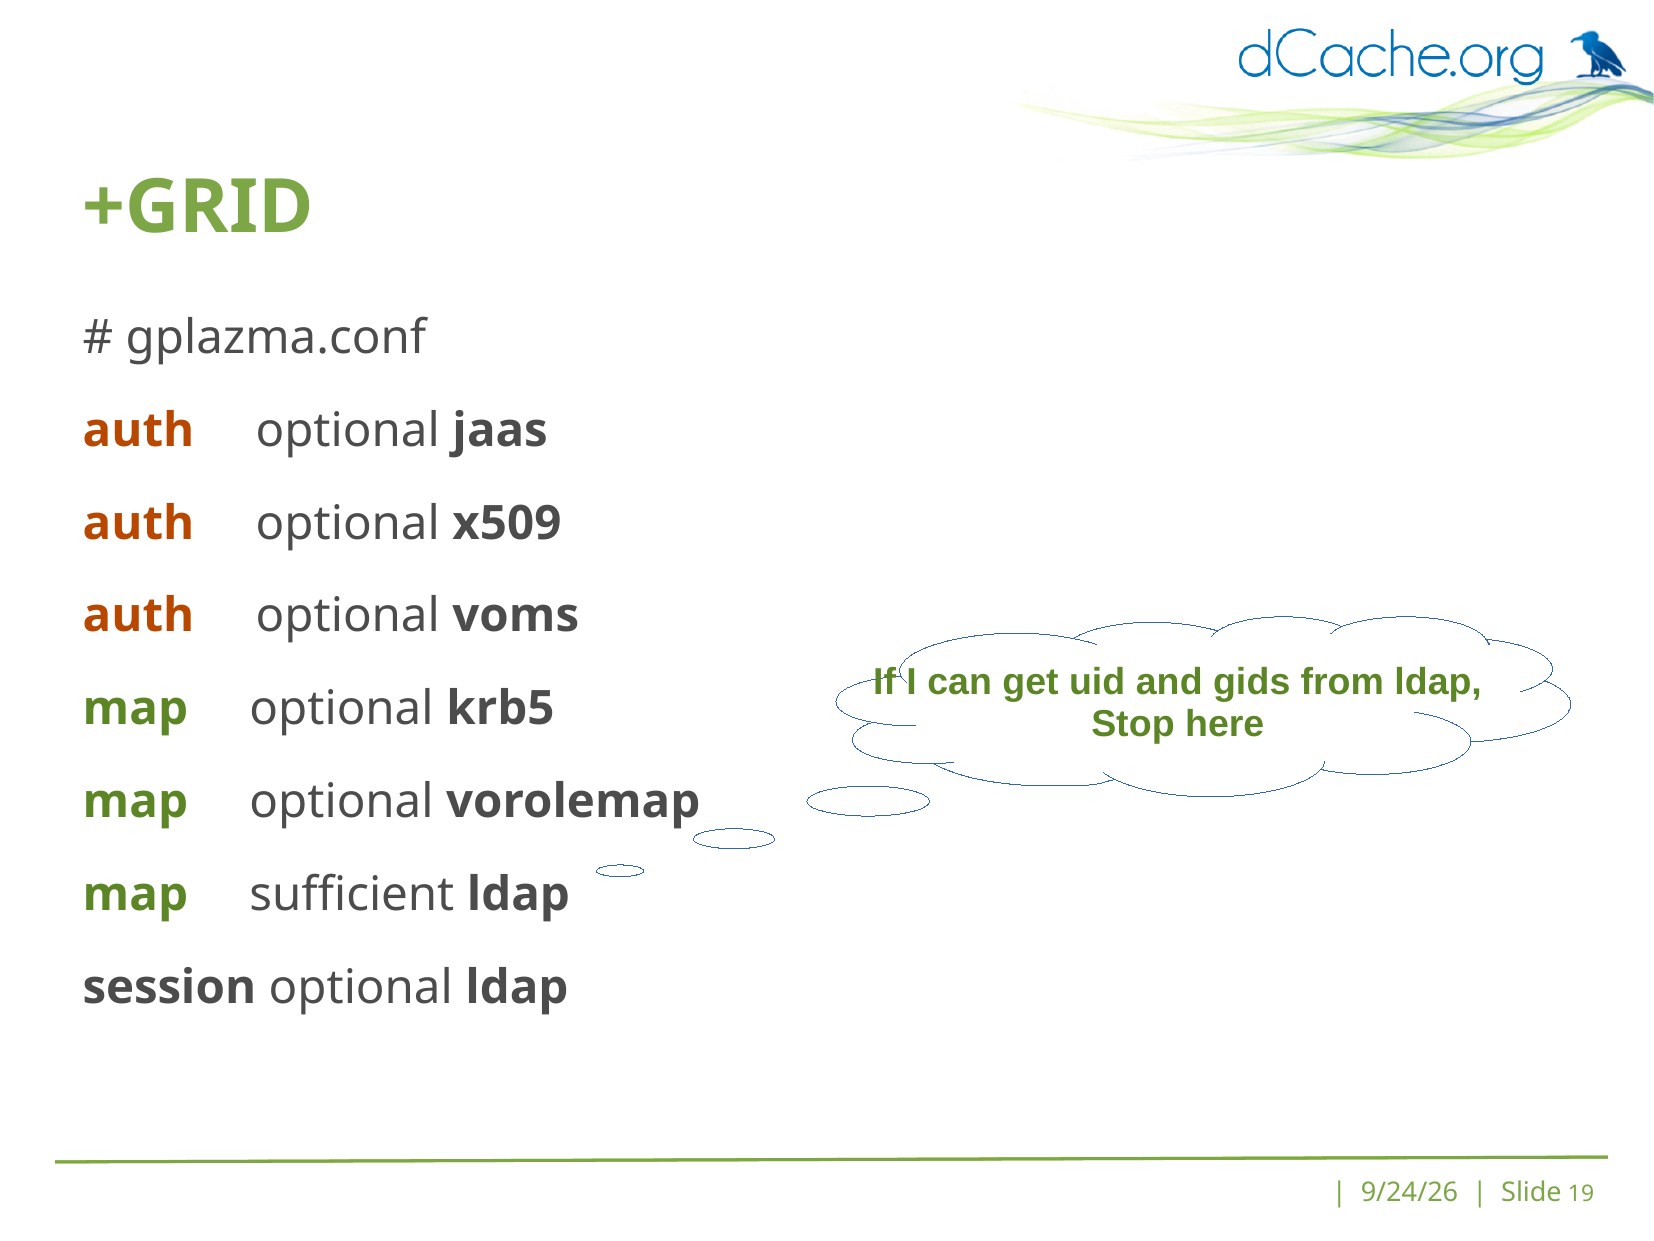

# +GRID
# gplazma.conf
auth optional jaas
auth optional x509
auth optional voms
map optional krb5
map optional vorolemap
map sufficient ldap
session optional ldap
If I can get uid and gids from ldap,
Stop here
19